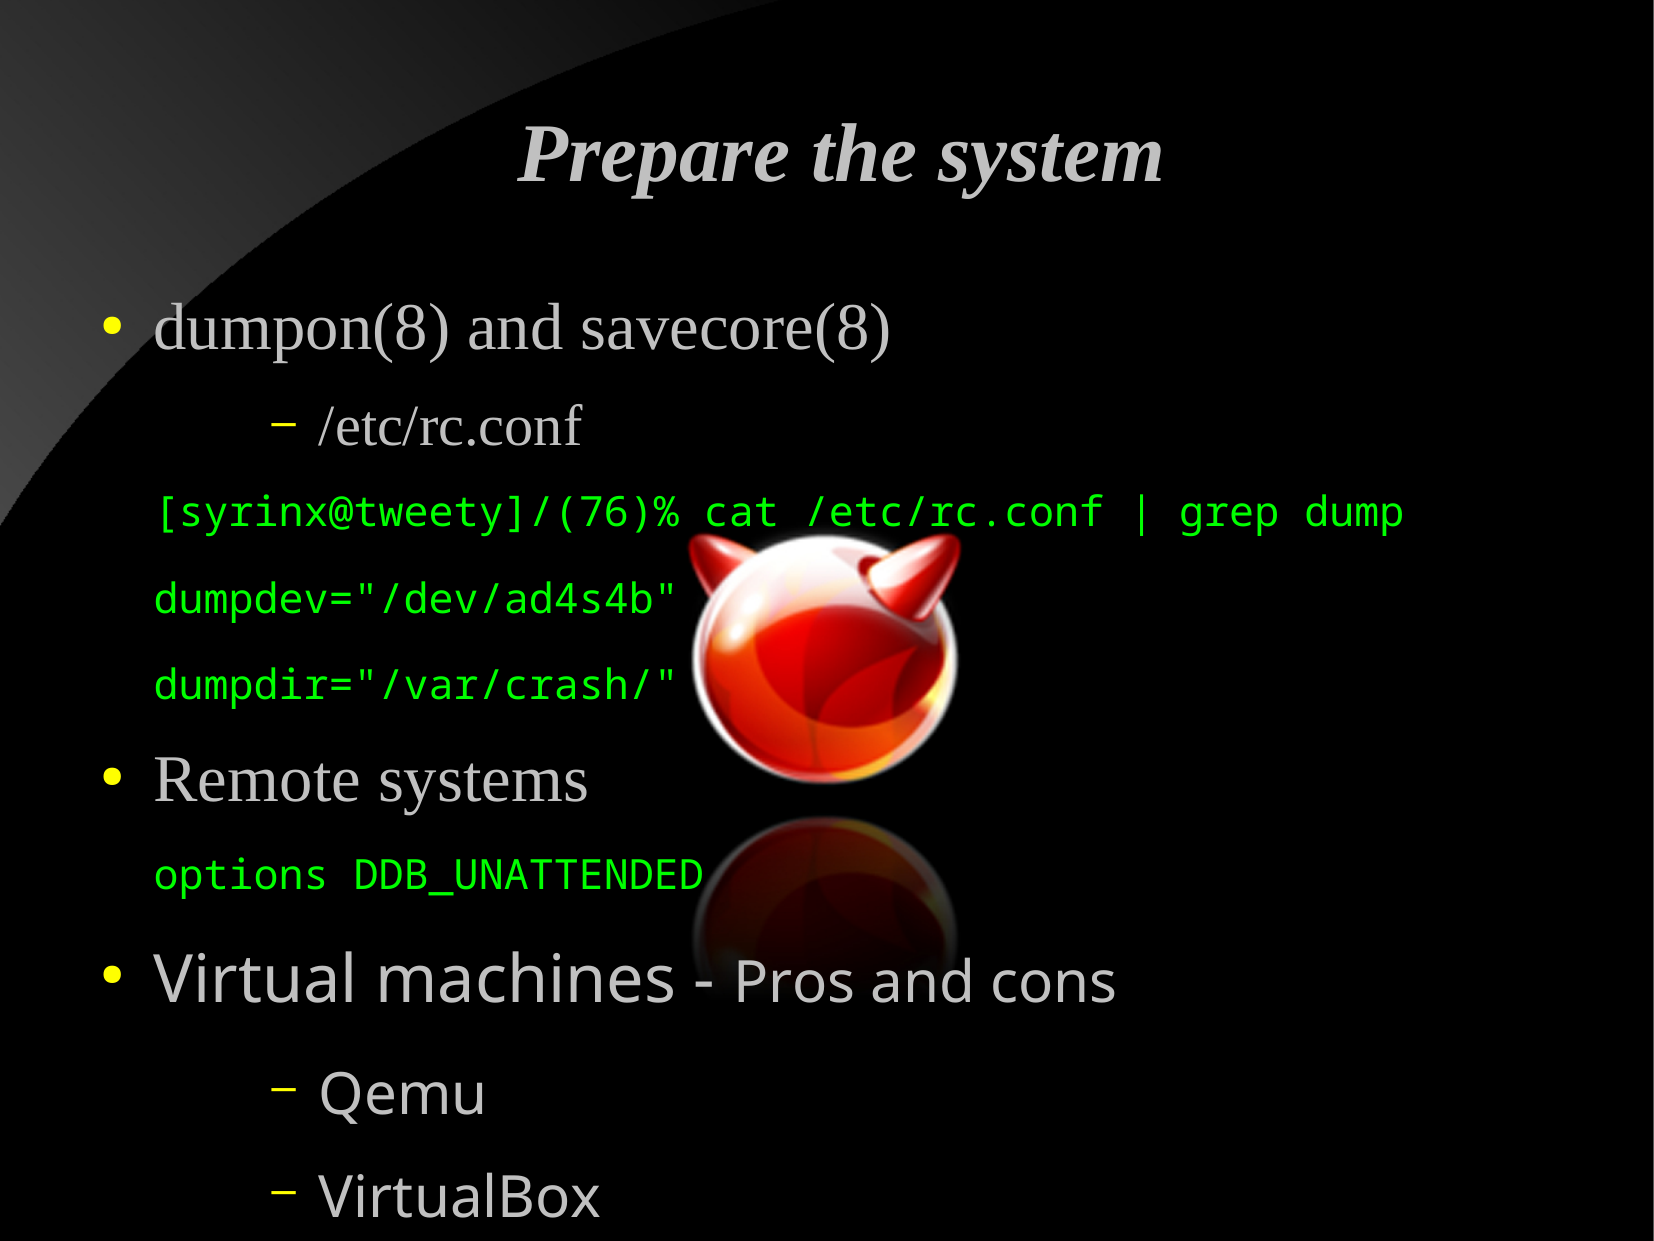

# Prepare the system
dumpon(8) and savecore(8)
/etc/rc.conf
[syrinx@tweety]/(76)% cat /etc/rc.conf | grep dump
dumpdev="/dev/ad4s4b"
dumpdir="/var/crash/"
Remote systems
options DDB_UNATTENDED
Virtual machines - Pros and cons
Qemu
VirtualBox